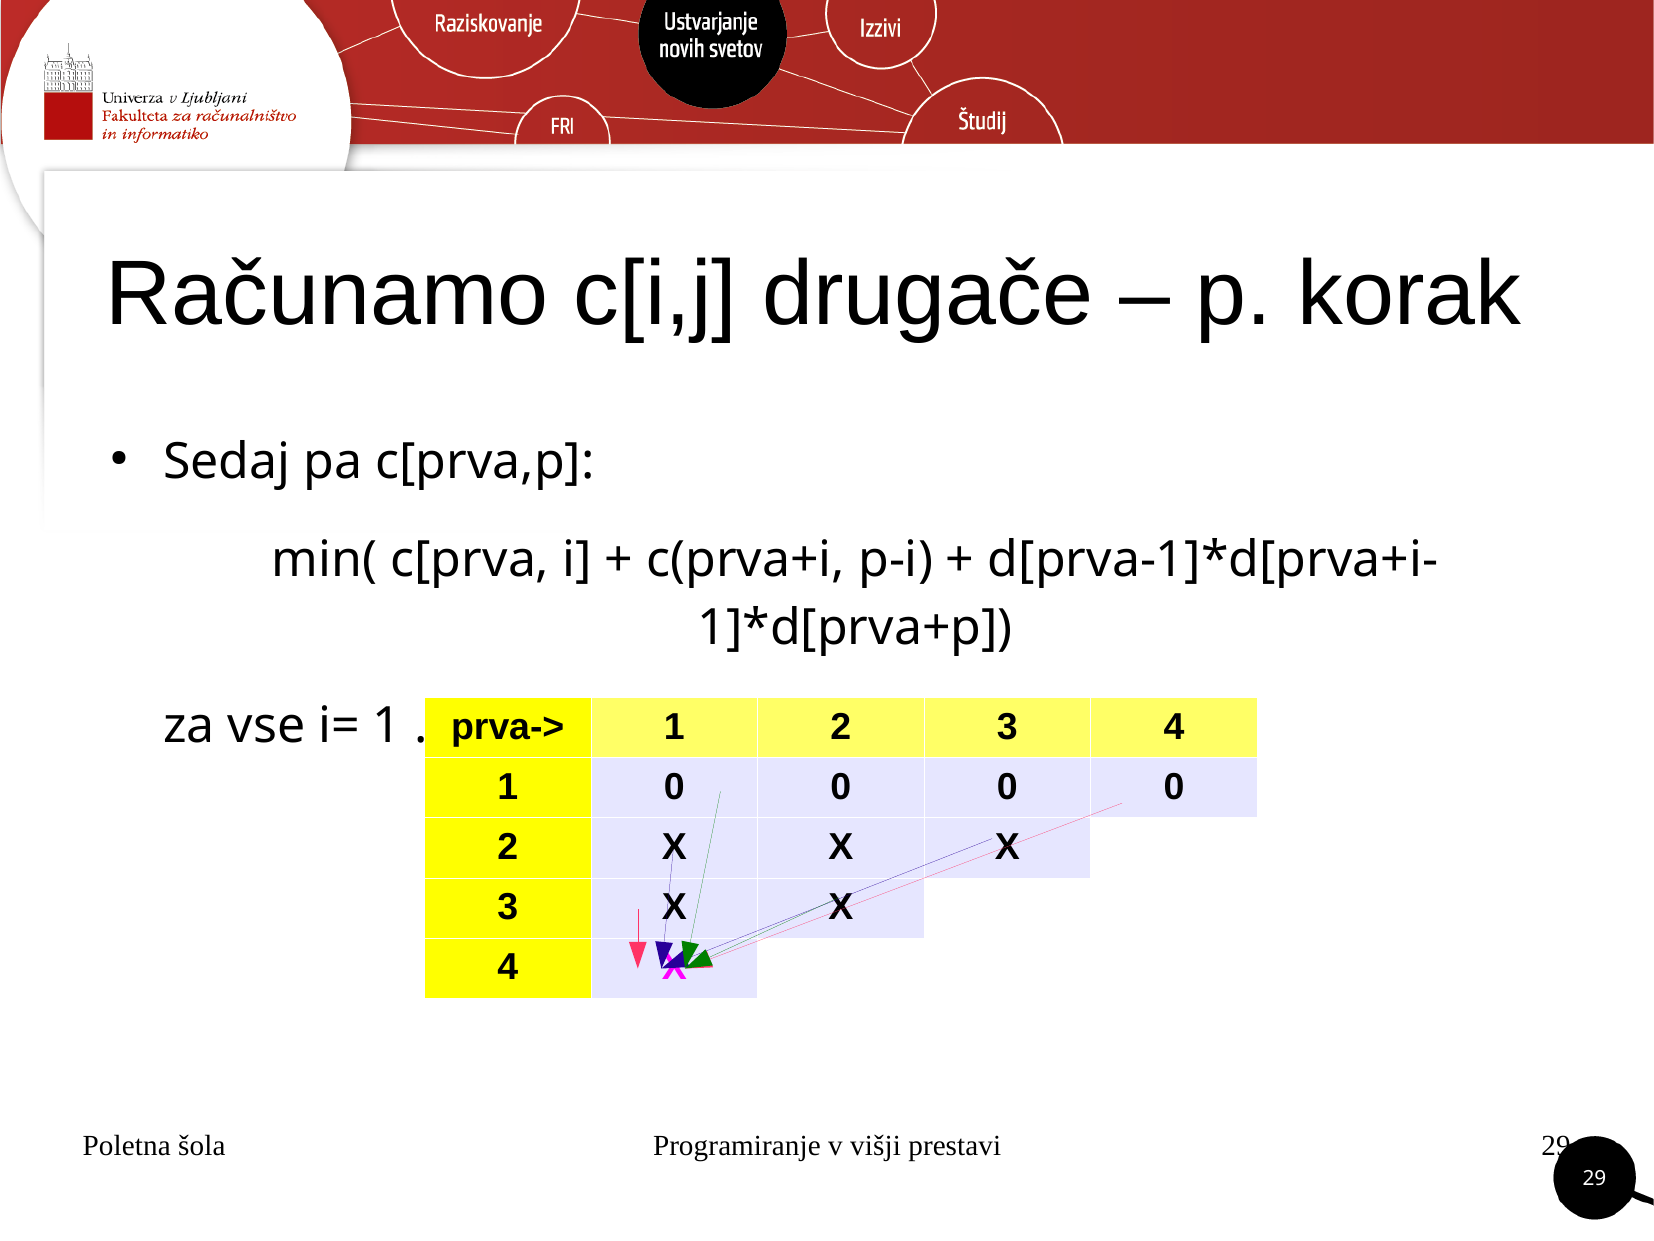

# Računamo c[i,j] drugače – p. korak
Sedaj pa c[prva,p]:
min( c[prva, i] + c(prva+i, p-i) + d[prva-1]*d[prva+i-1]*d[prva+p])
za vse i= 1 … p
| prva-> | 1 | 2 | 3 | 4 |
| --- | --- | --- | --- | --- |
| 1 | 0 | 0 | 0 | 0 |
| 2 | X | X | X | |
| 3 | X | X | | |
| 4 | X | | | |
Poletna šola
Programiranje v višji prestavi
29